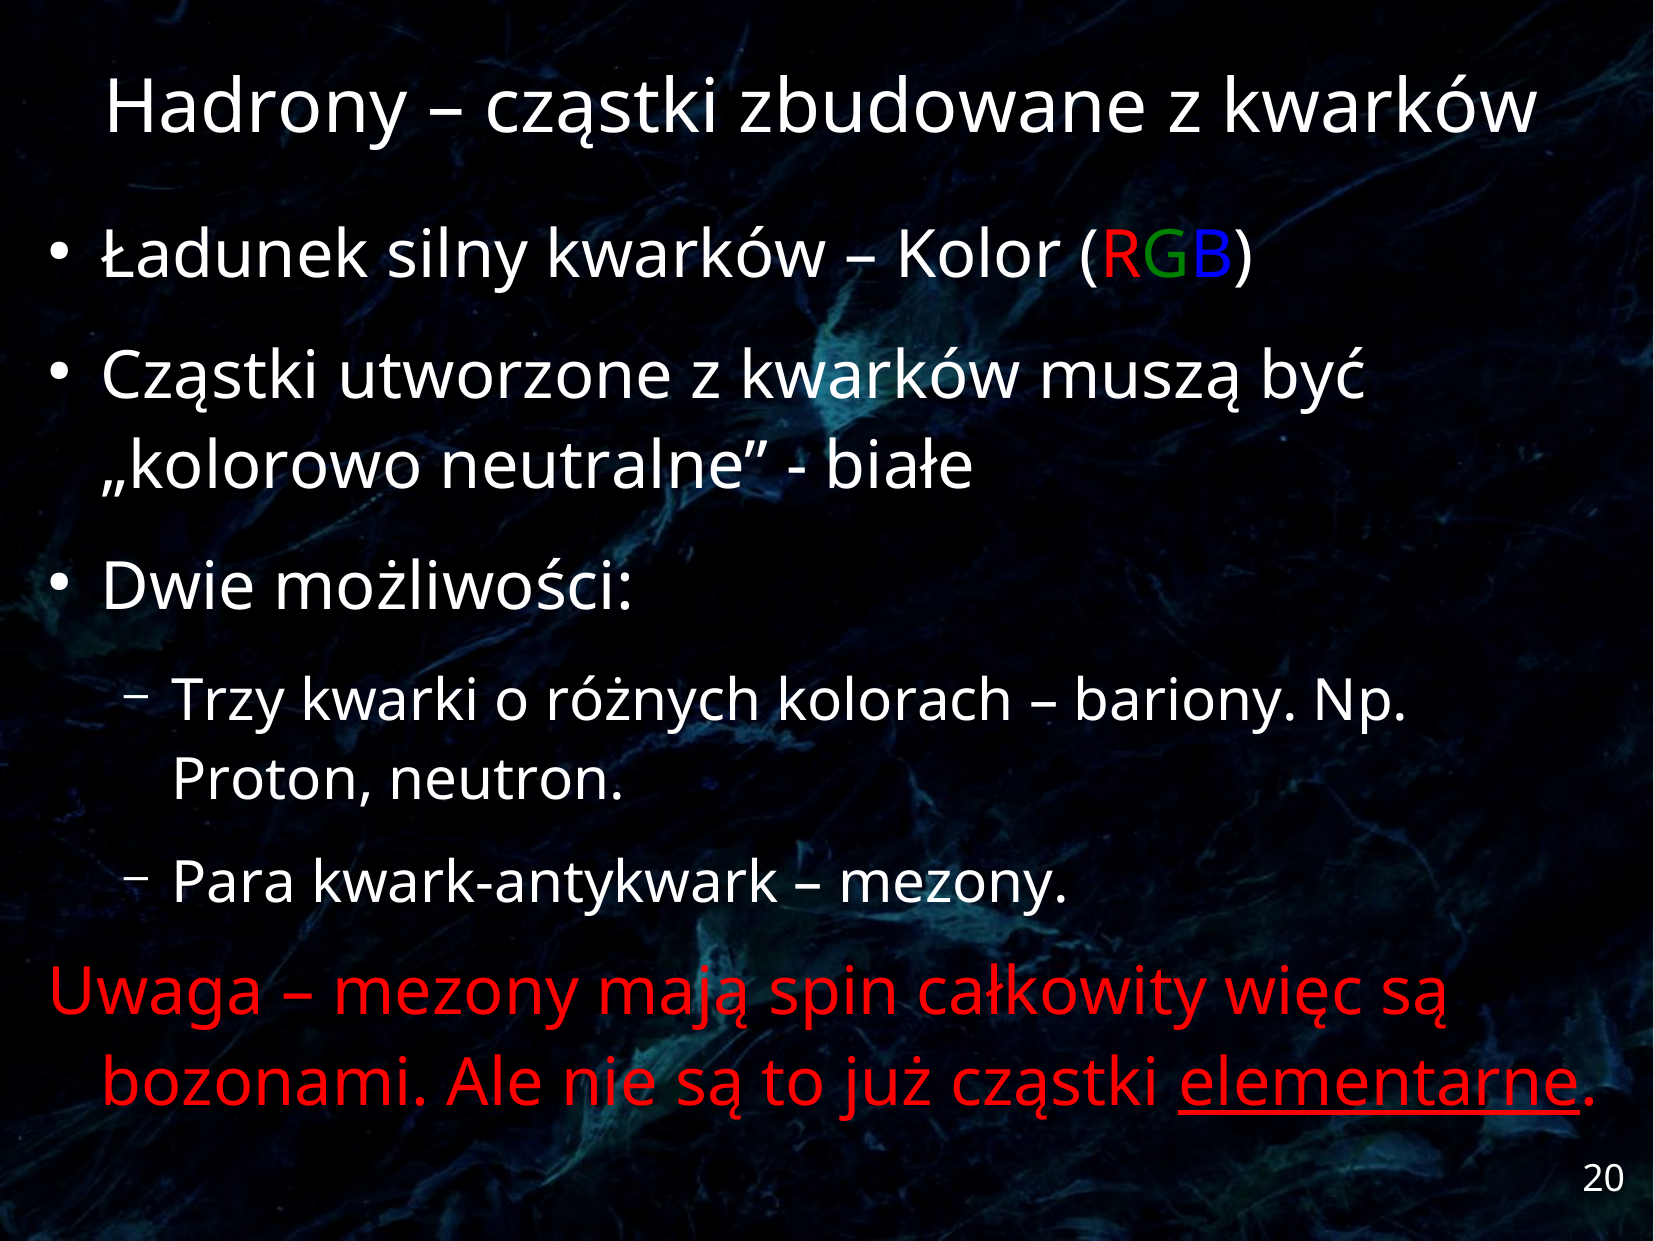

# Hadrony – cząstki zbudowane z kwarków
Ładunek silny kwarków – Kolor (RGB)
Cząstki utworzone z kwarków muszą być „kolorowo neutralne” - białe
Dwie możliwości:
Trzy kwarki o różnych kolorach – bariony. Np. Proton, neutron.
Para kwark-antykwark – mezony.
Uwaga – mezony mają spin całkowity więc są bozonami. Ale nie są to już cząstki elementarne.
20